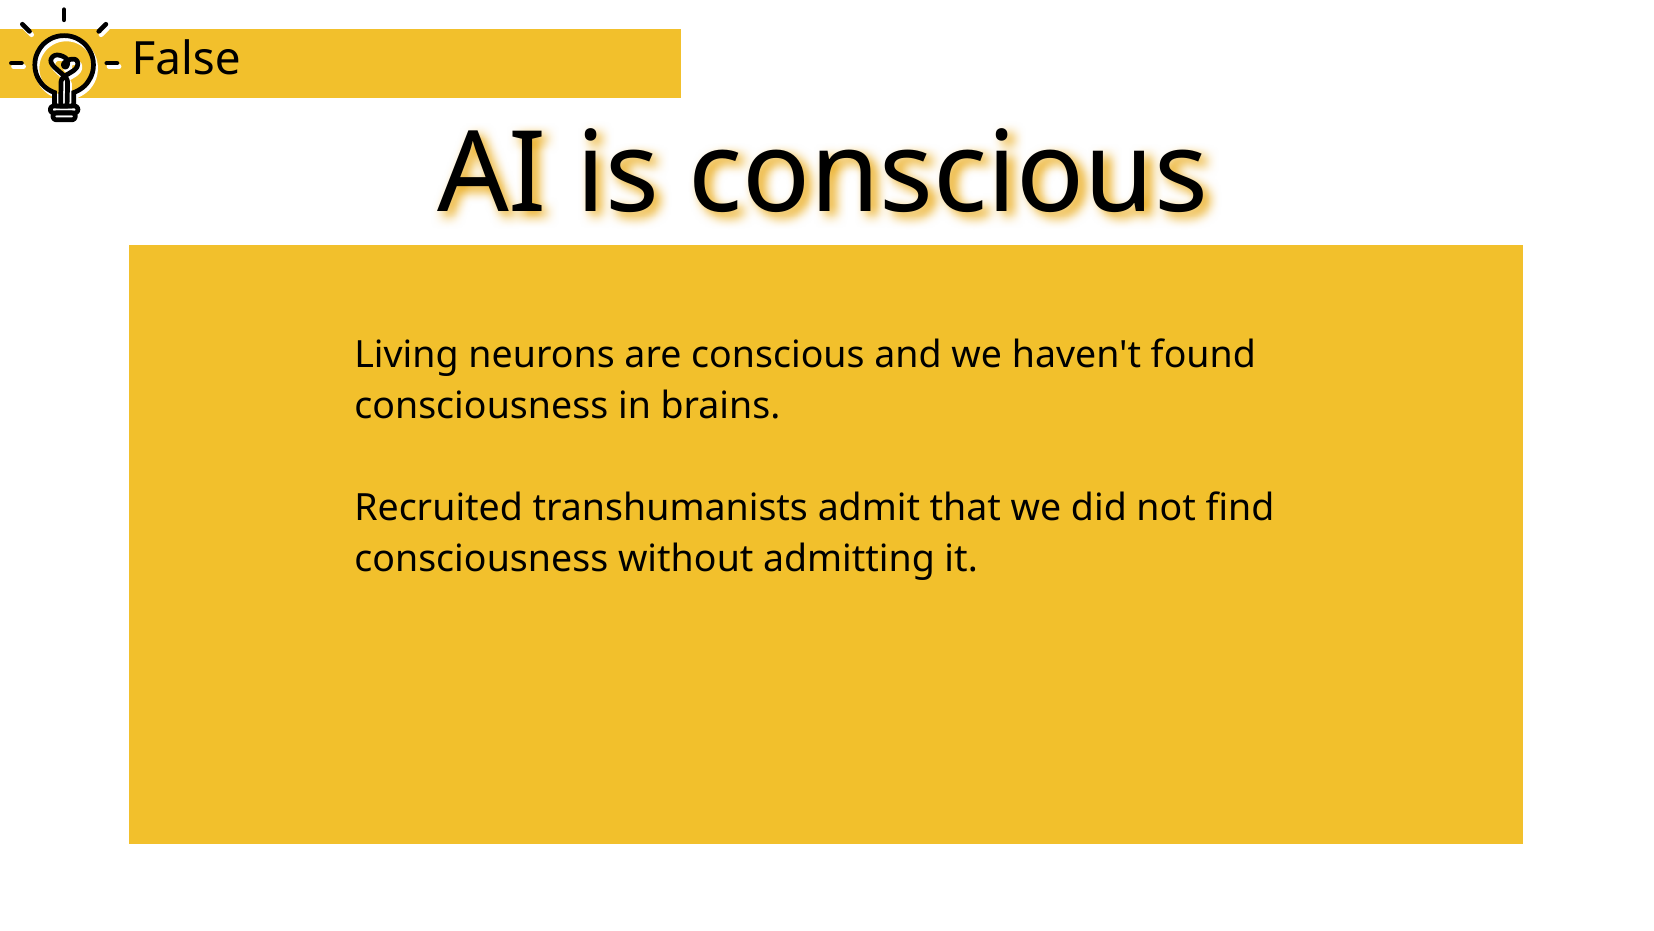

# False
AI is conscious
Living neurons are conscious and we haven't found consciousness in brains.
Recruited transhumanists admit that we did not find consciousness without admitting it.